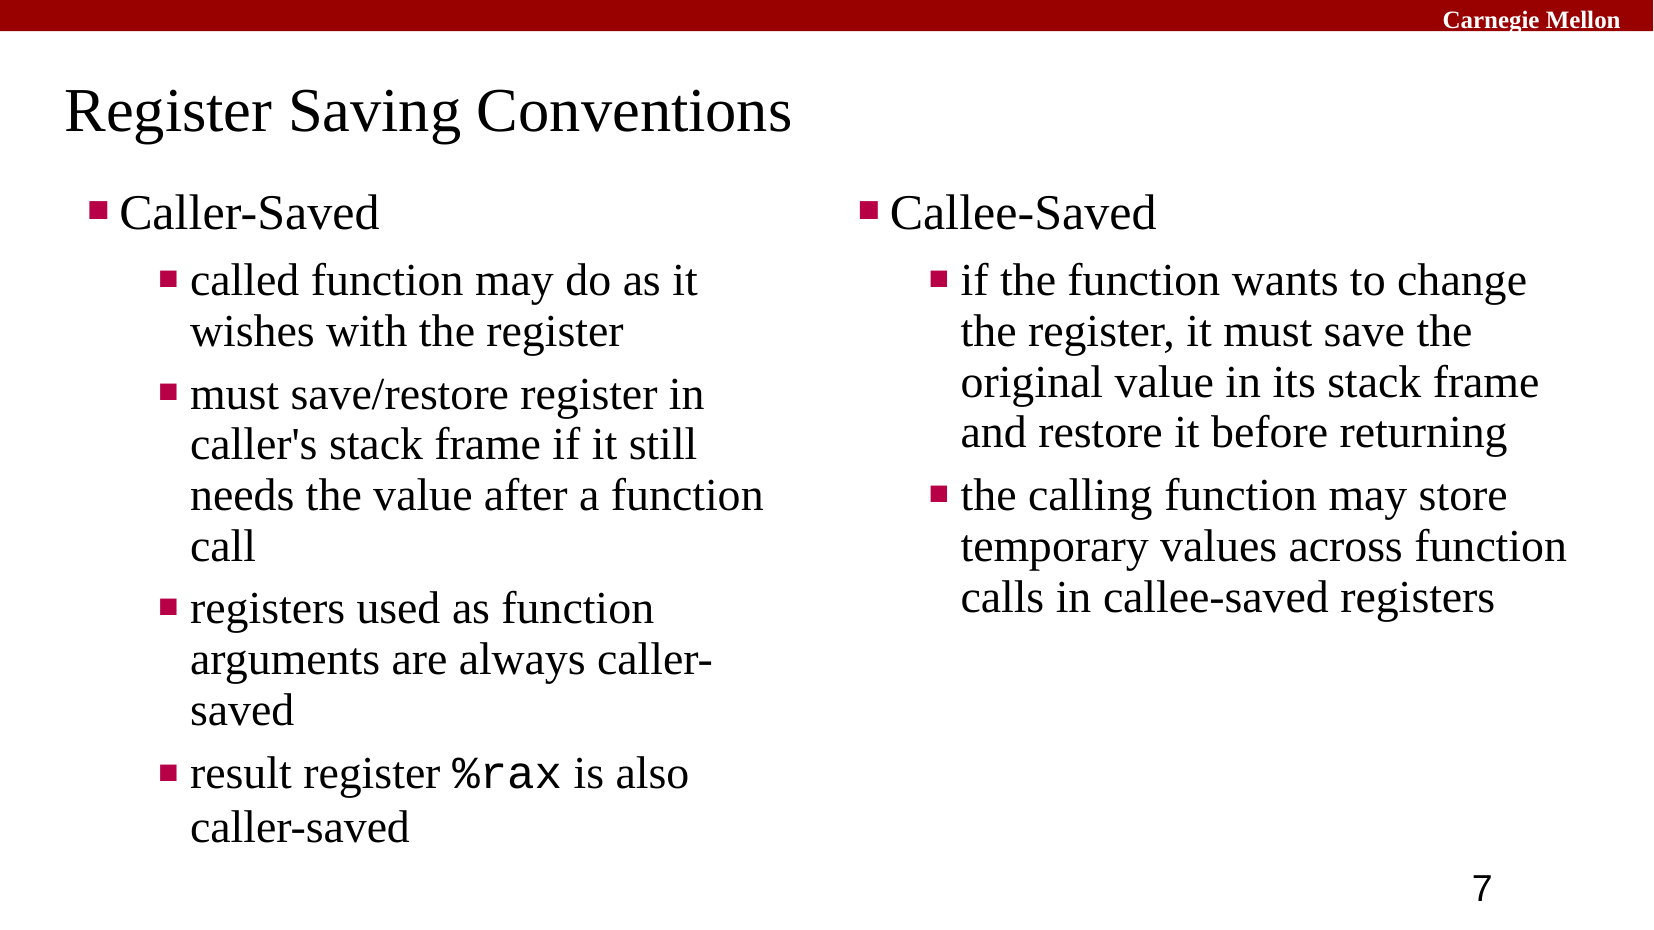

# Register Saving Conventions
Caller-Saved
called function may do as it wishes with the register
must save/restore register in caller's stack frame if it still needs the value after a function call
registers used as function arguments are always caller-saved
result register %rax is also caller-saved
Callee-Saved
if the function wants to change the register, it must save the original value in its stack frame and restore it before returning
the calling function may store temporary values across function calls in callee-saved registers